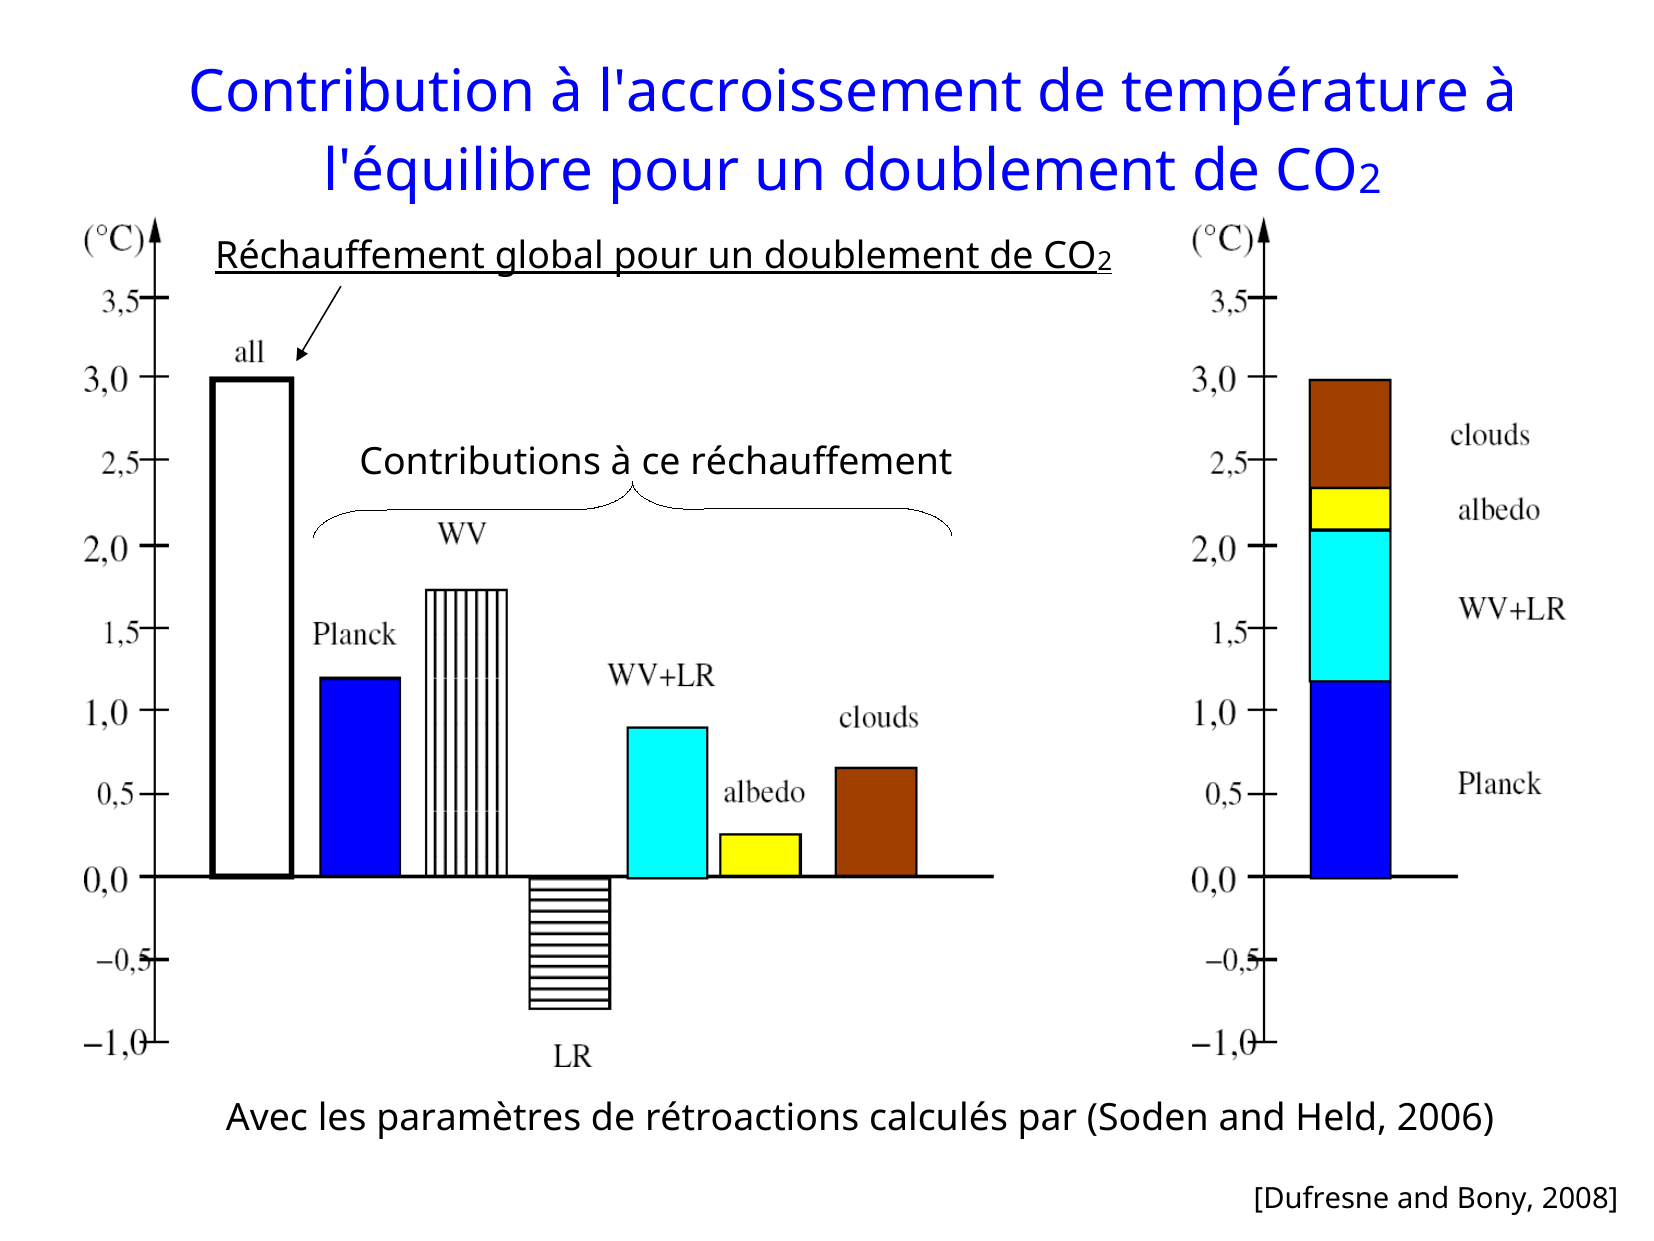

Contribution à l'accroissement de température à l'équilibre pour un doublement de CO2
Réchauffement global pour un doublement de CO2
Contributions à ce réchauffement
Avec les paramètres de rétroactions calculés par (Soden and Held, 2006)
[Dufresne and Bony, 2008]